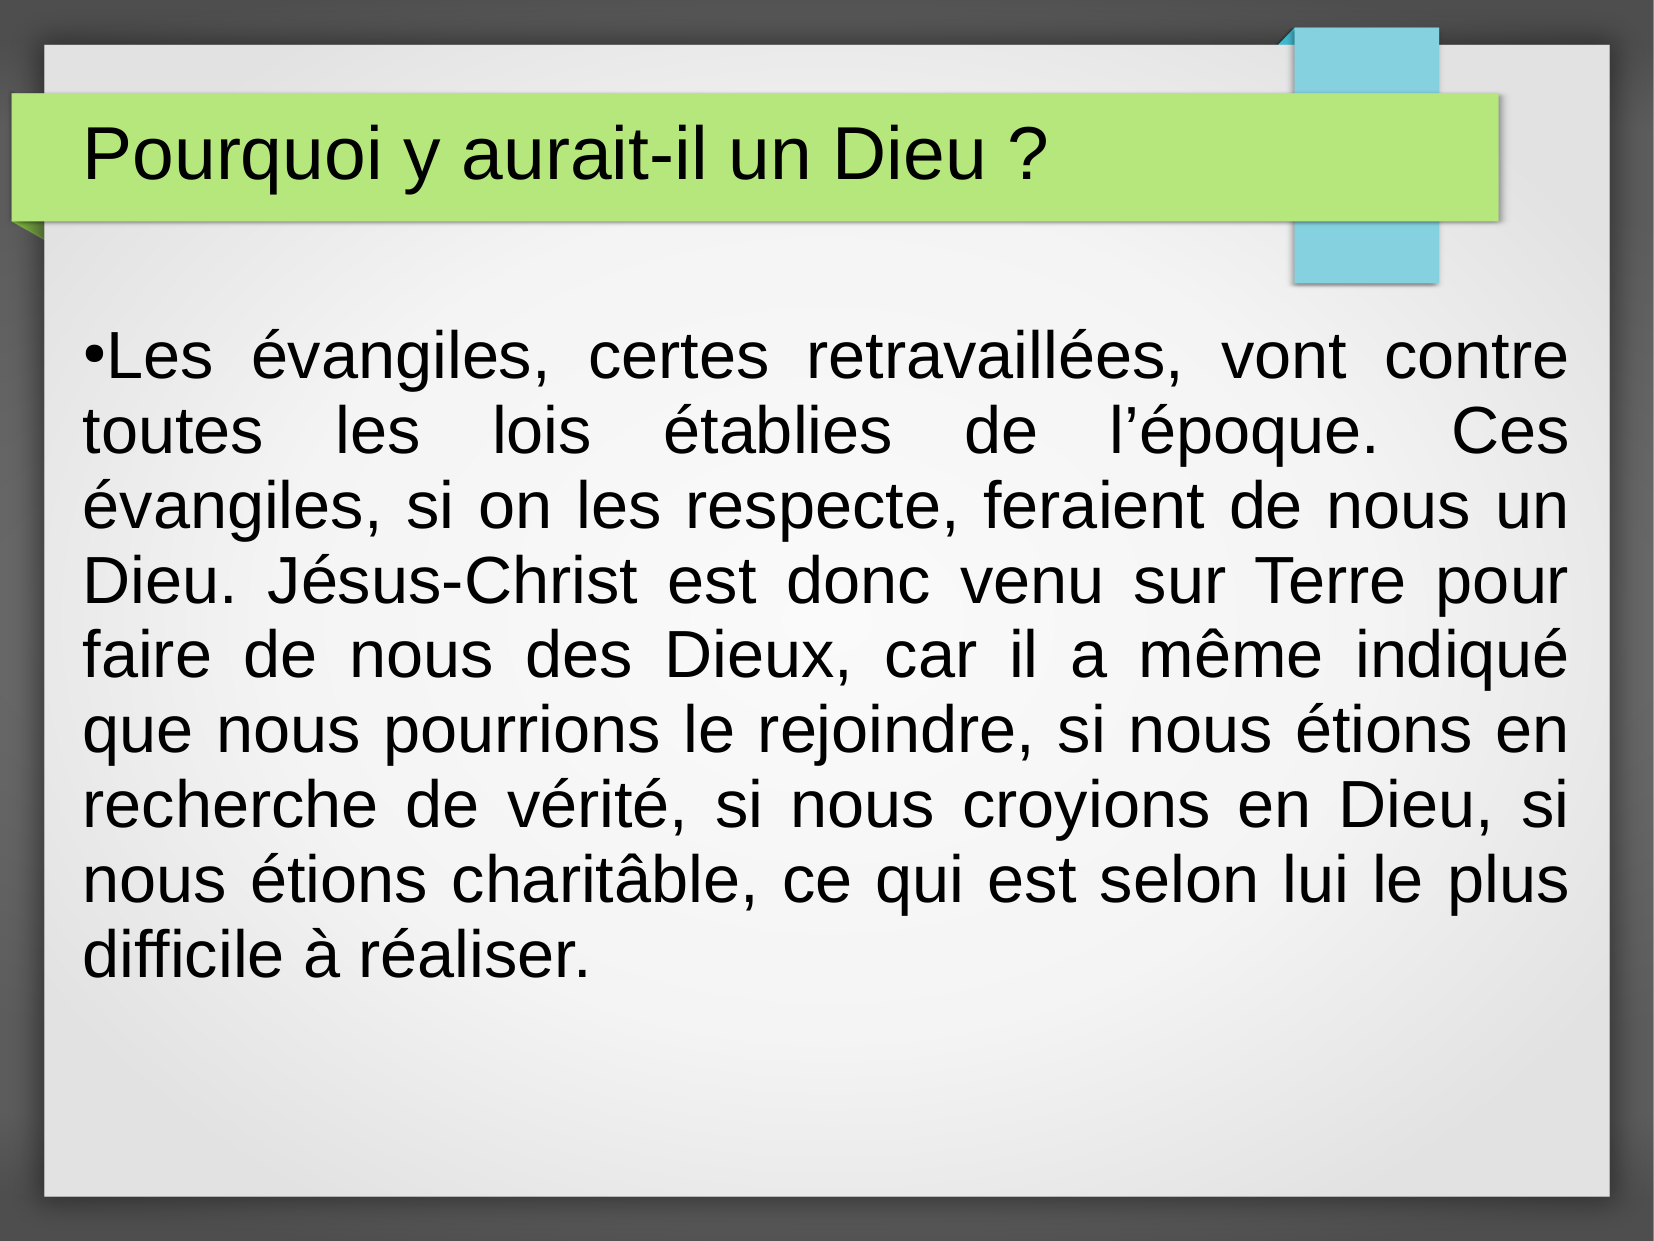

# Pourquoi y aurait-il un Dieu ?
Les évangiles, certes retravaillées, vont contre toutes les lois établies de l’époque. Ces évangiles, si on les respecte, feraient de nous un Dieu. Jésus-Christ est donc venu sur Terre pour faire de nous des Dieux, car il a même indiqué que nous pourrions le rejoindre, si nous étions en recherche de vérité, si nous croyions en Dieu, si nous étions charitâble, ce qui est selon lui le plus difficile à réaliser.